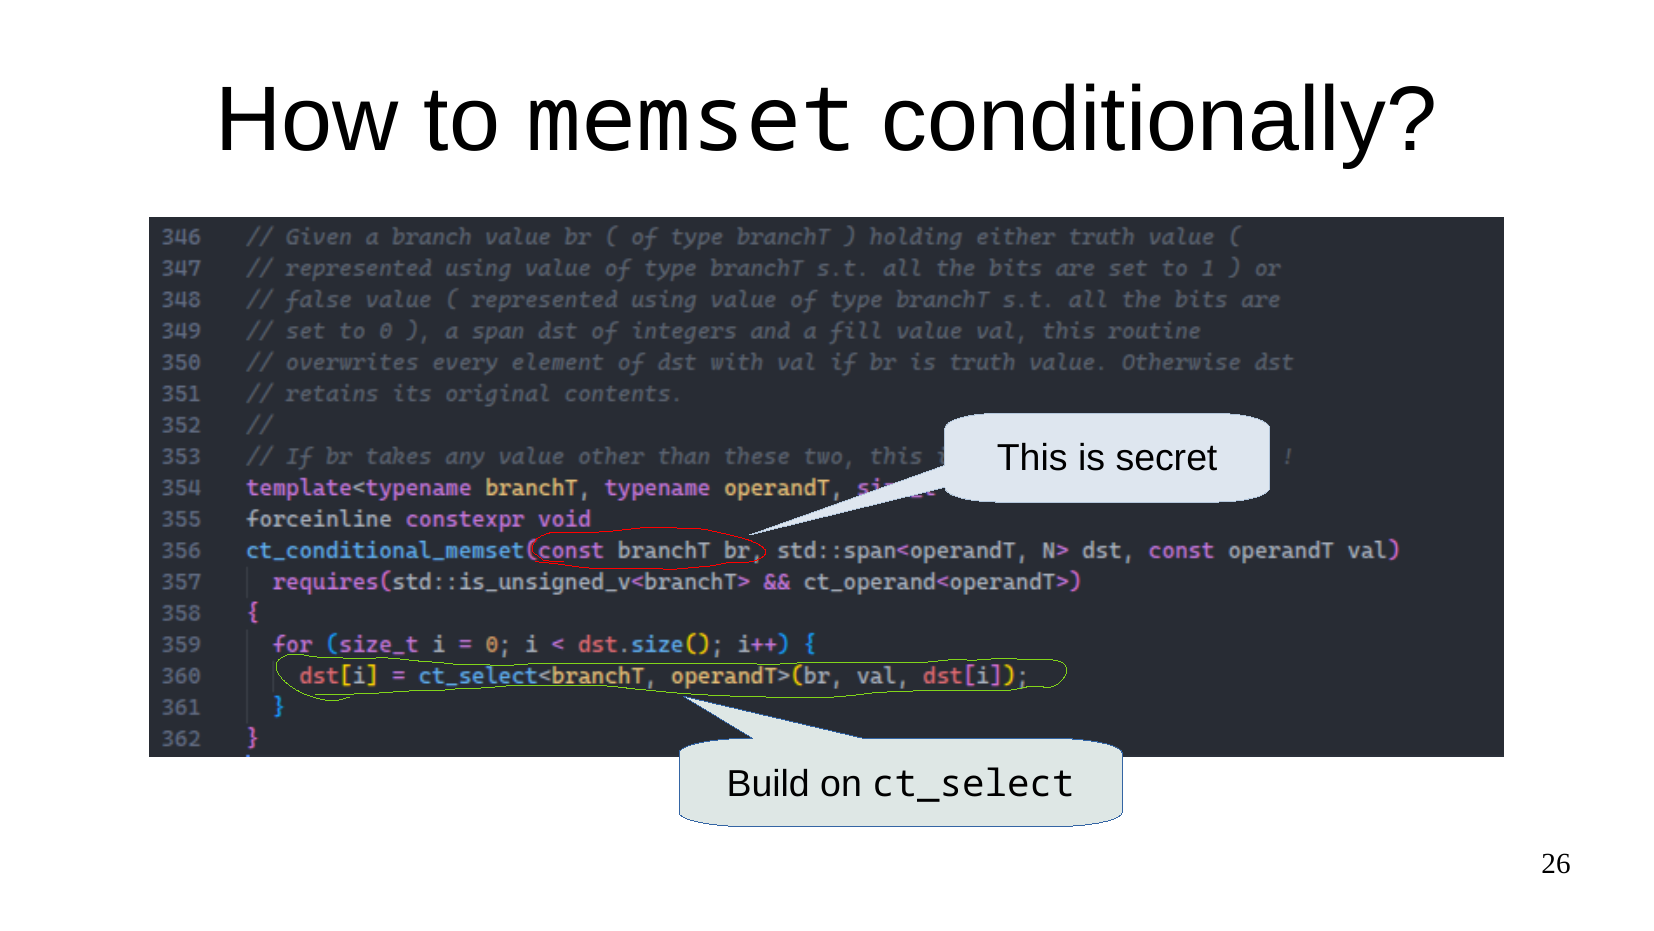

# How to memset conditionally?
This is secret
Build on ct_select
26